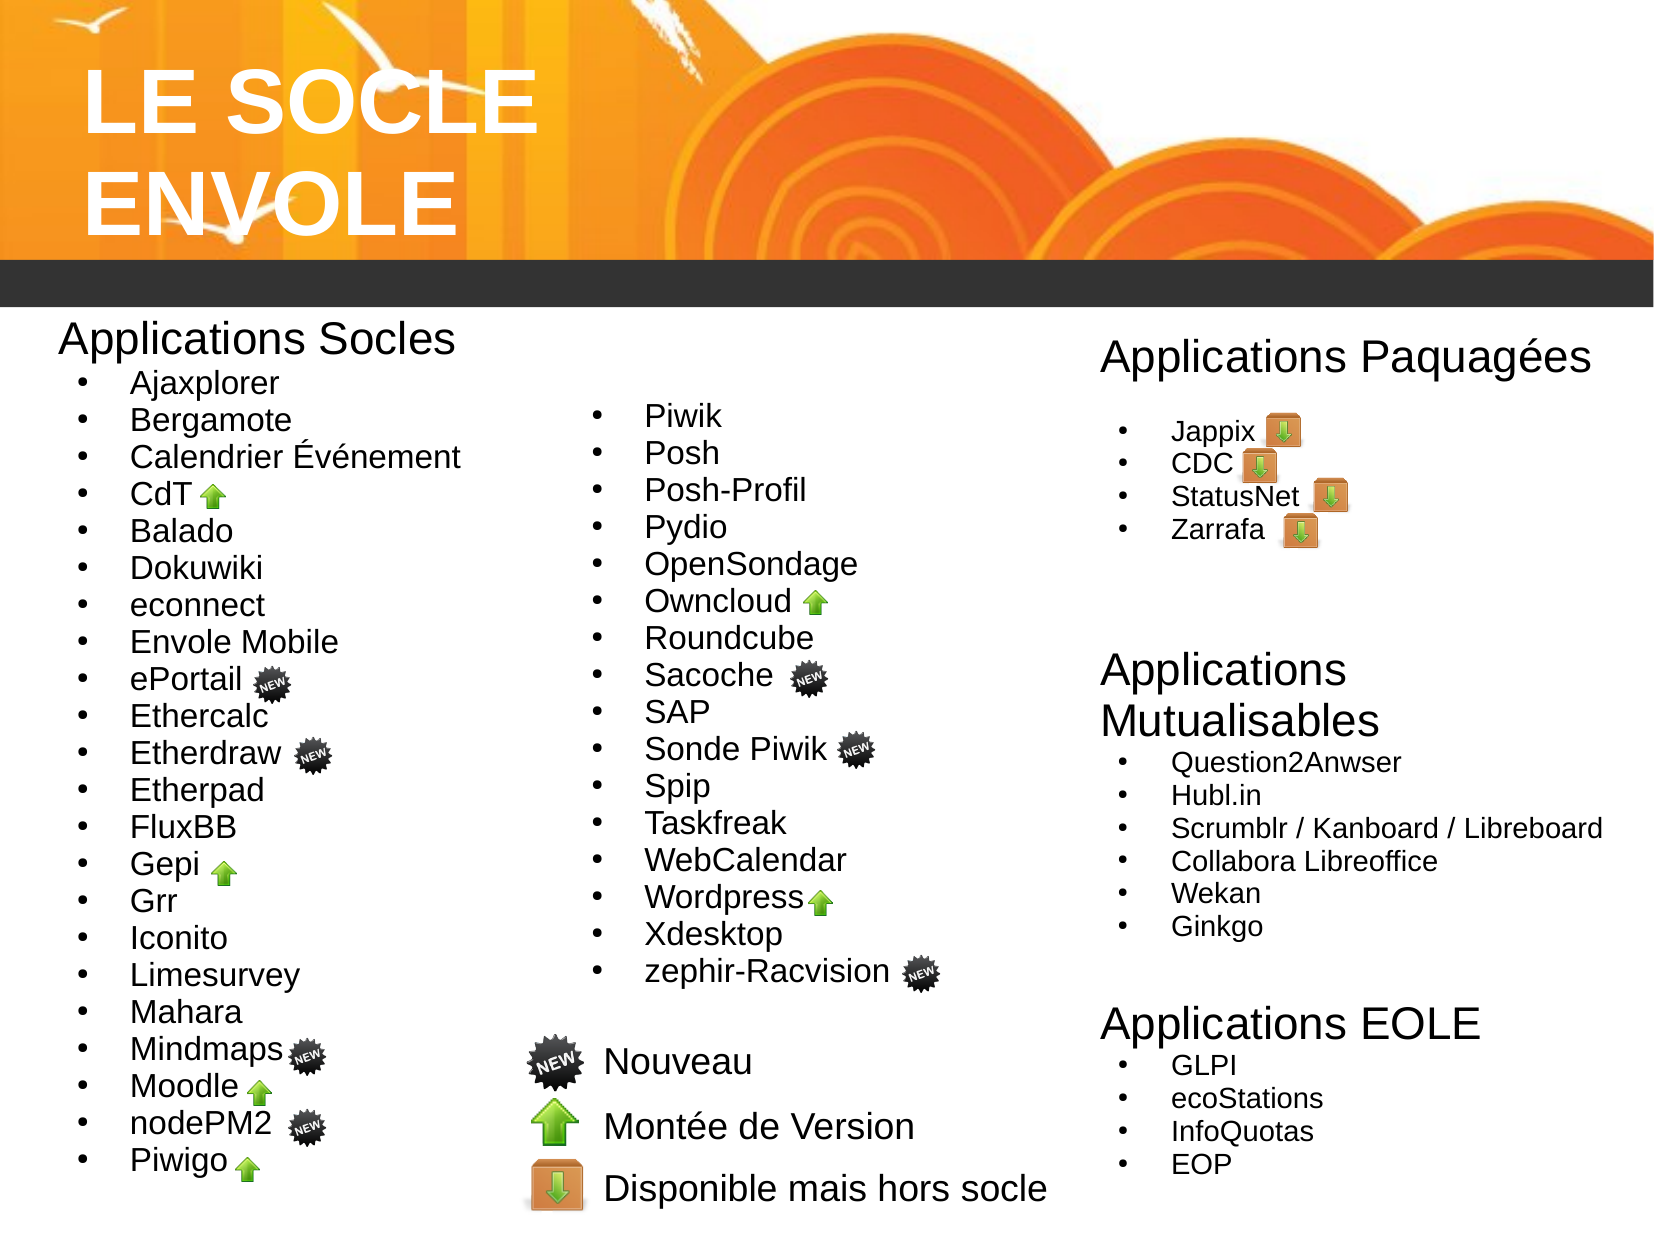

# LE SOCLE ENVOLE
Applications Socles
Ajaxplorer
Bergamote
Calendrier Événement
CdT
Balado
Dokuwiki
econnect
Envole Mobile
ePortail
Ethercalc
Etherdraw
Etherpad
FluxBB
Gepi
Grr
Iconito
Limesurvey
Mahara
Mindmaps
Moodle
nodePM2
Piwigo
Applications Paquagées
Jappix
CDC
StatusNet
Zarrafa
Piwik
Posh
Posh-Profil
Pydio
OpenSondage
Owncloud
Roundcube
Sacoche
SAP
Sonde Piwik
Spip
Taskfreak
WebCalendar
Wordpress
Xdesktop
zephir-Racvision
Applications Mutualisables
Question2Anwser
Hubl.in
Scrumblr / Kanboard / Libreboard
Collabora Libreoffice
Wekan
Ginkgo
Applications EOLE
GLPI
ecoStations
InfoQuotas
EOP
Nouveau
Montée de Version
Disponible mais hors socle